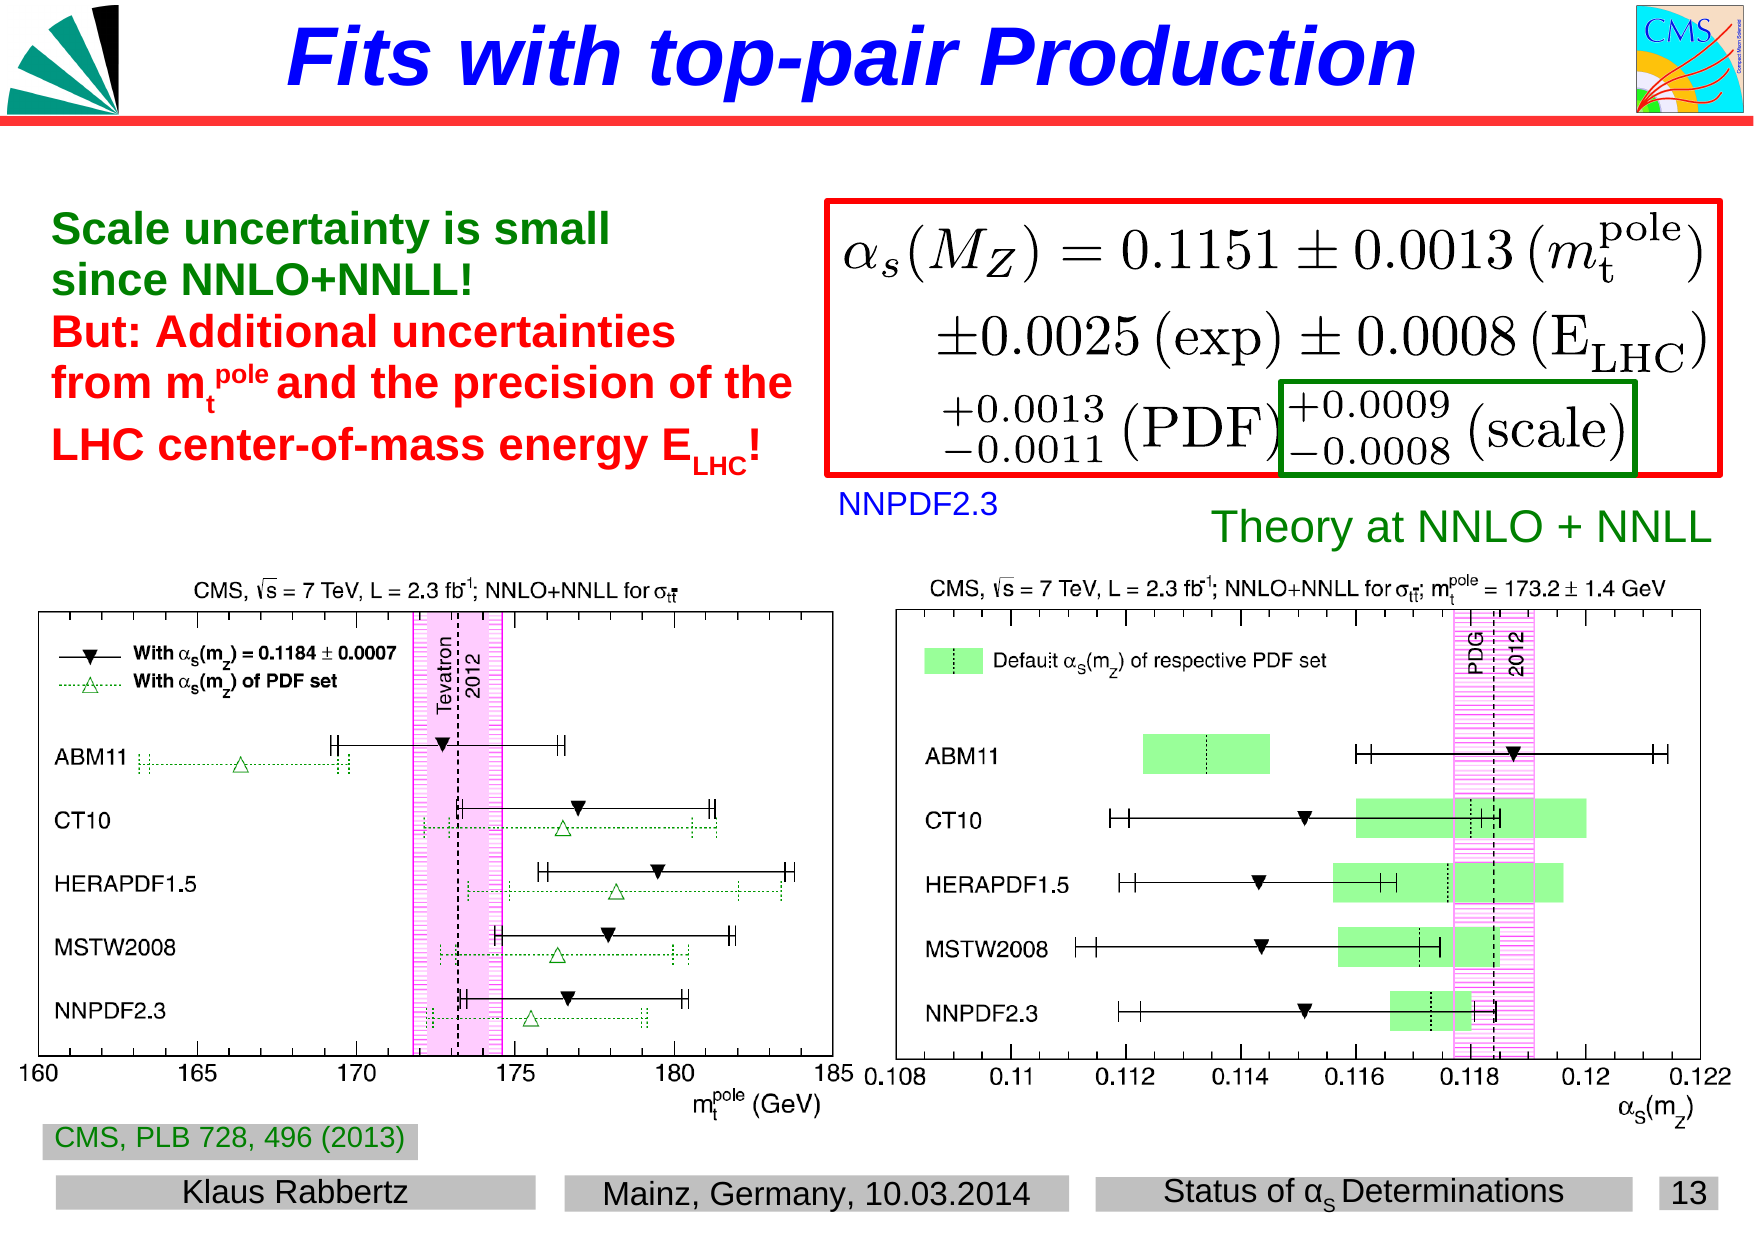

# Fits with top-pair Production
Scale uncertainty is small
since NNLO+NNLL!
But: Additional uncertainties
from mtpole and the precision of the
LHC center-of-mass energy ELHC!
NNPDF2.3
Theory at NNLO + NNLL
CMS, PLB 728, 496 (2013)